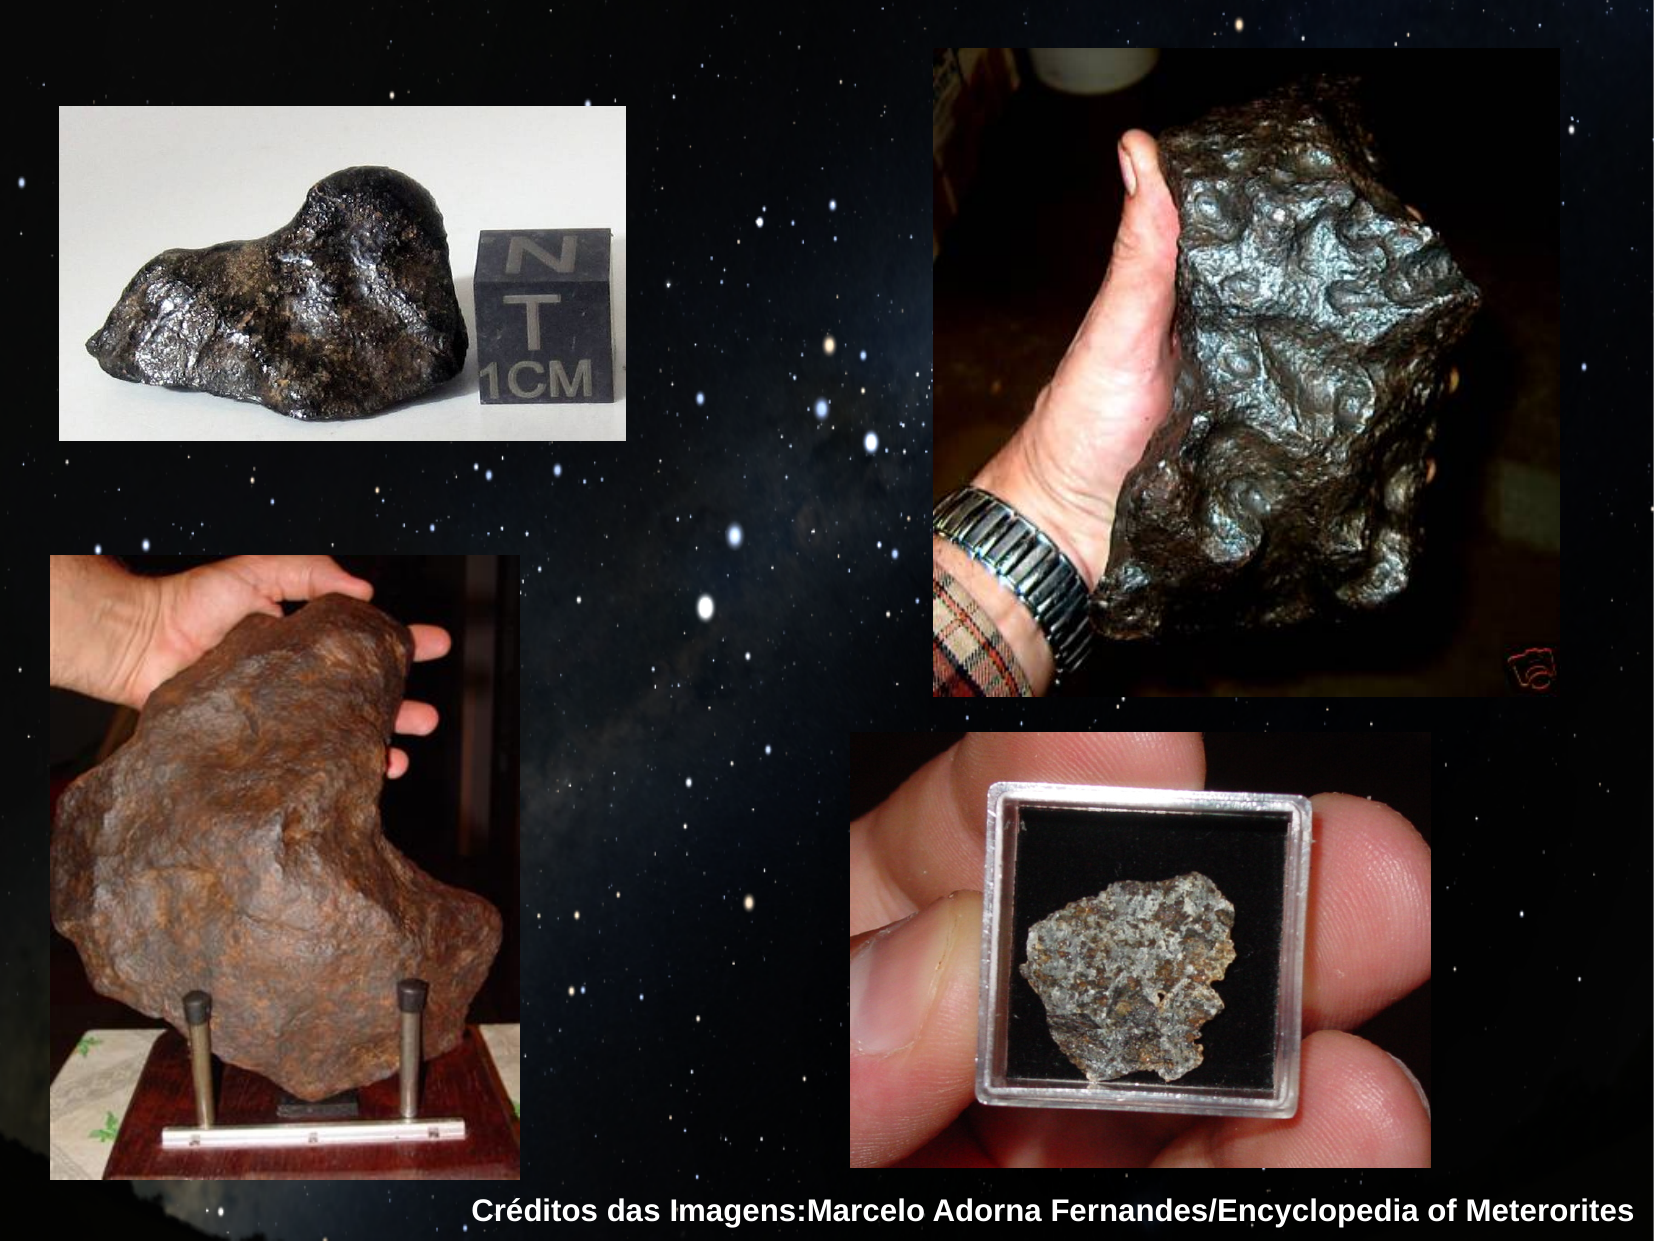

Créditos das Imagens:Marcelo Adorna Fernandes/Encyclopedia of Meterorites